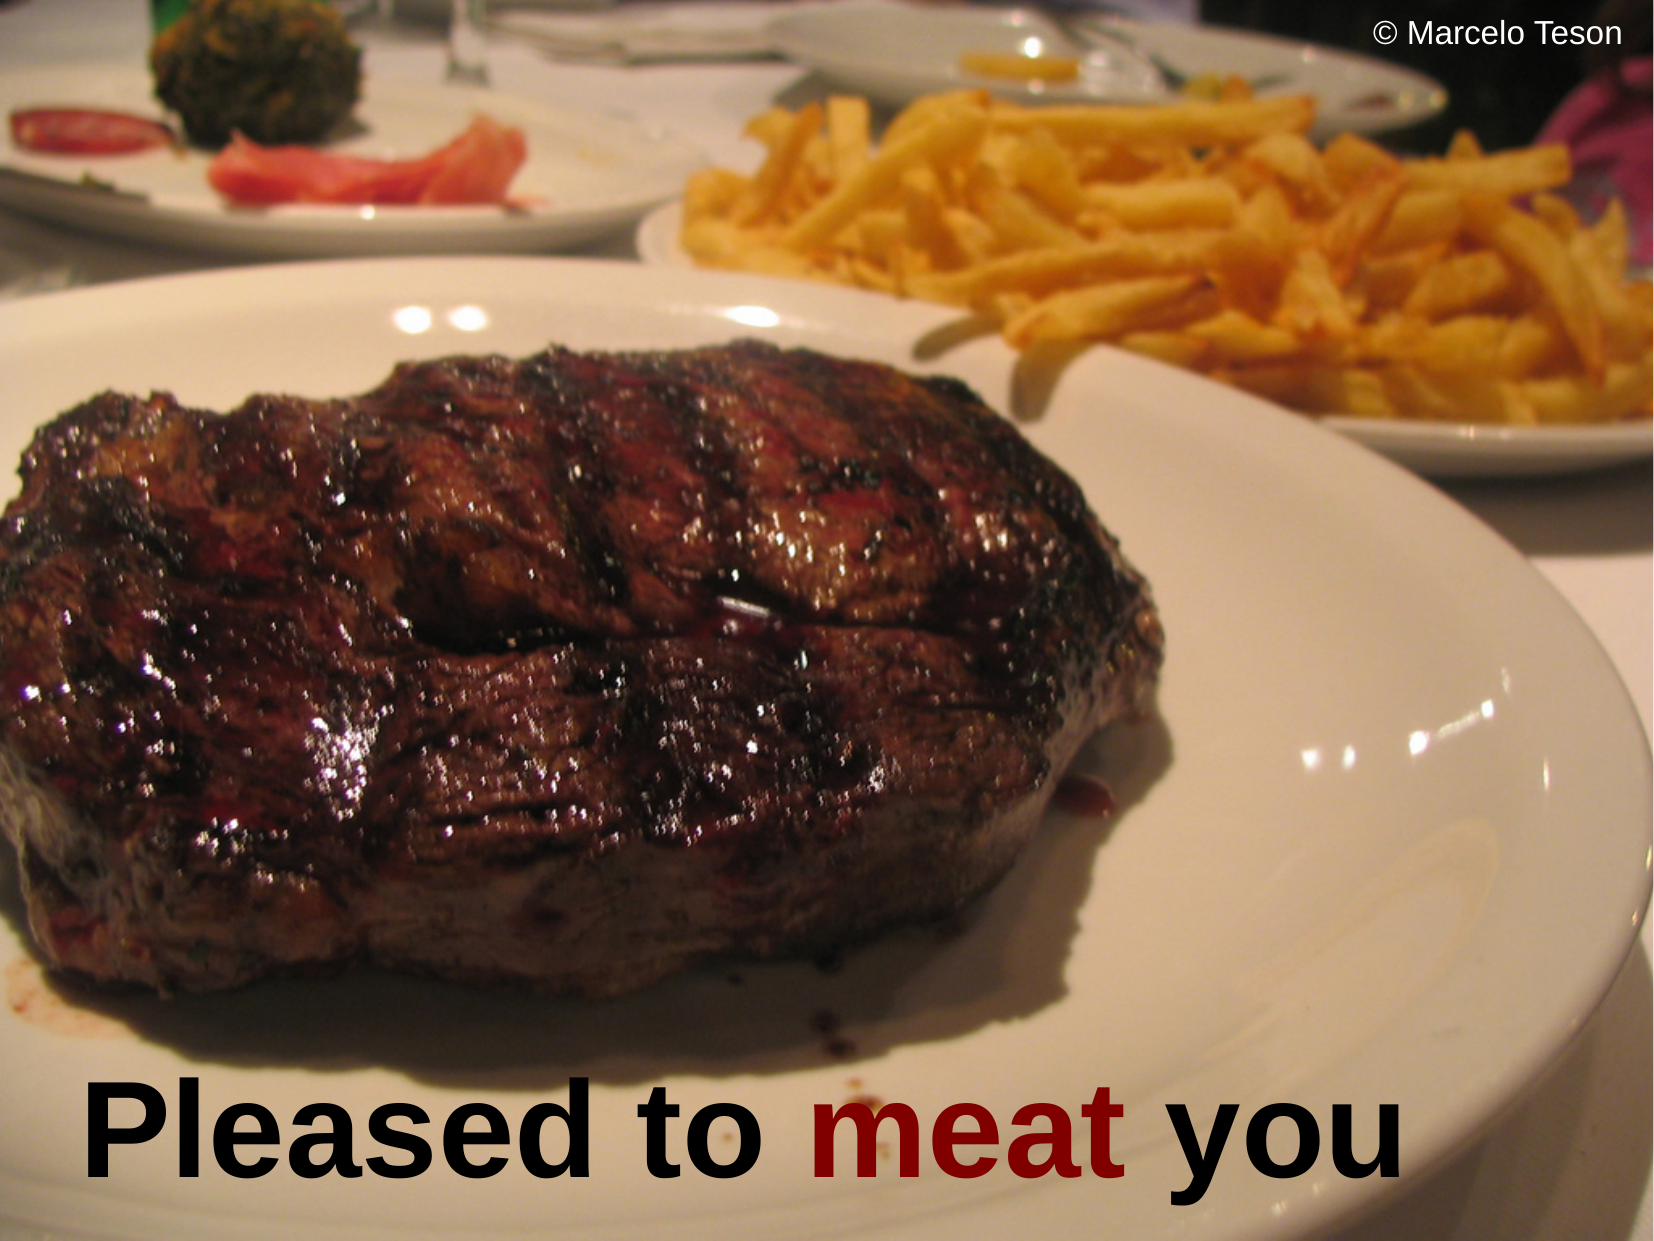

© Marcelo Teson
# Pleased to meat you